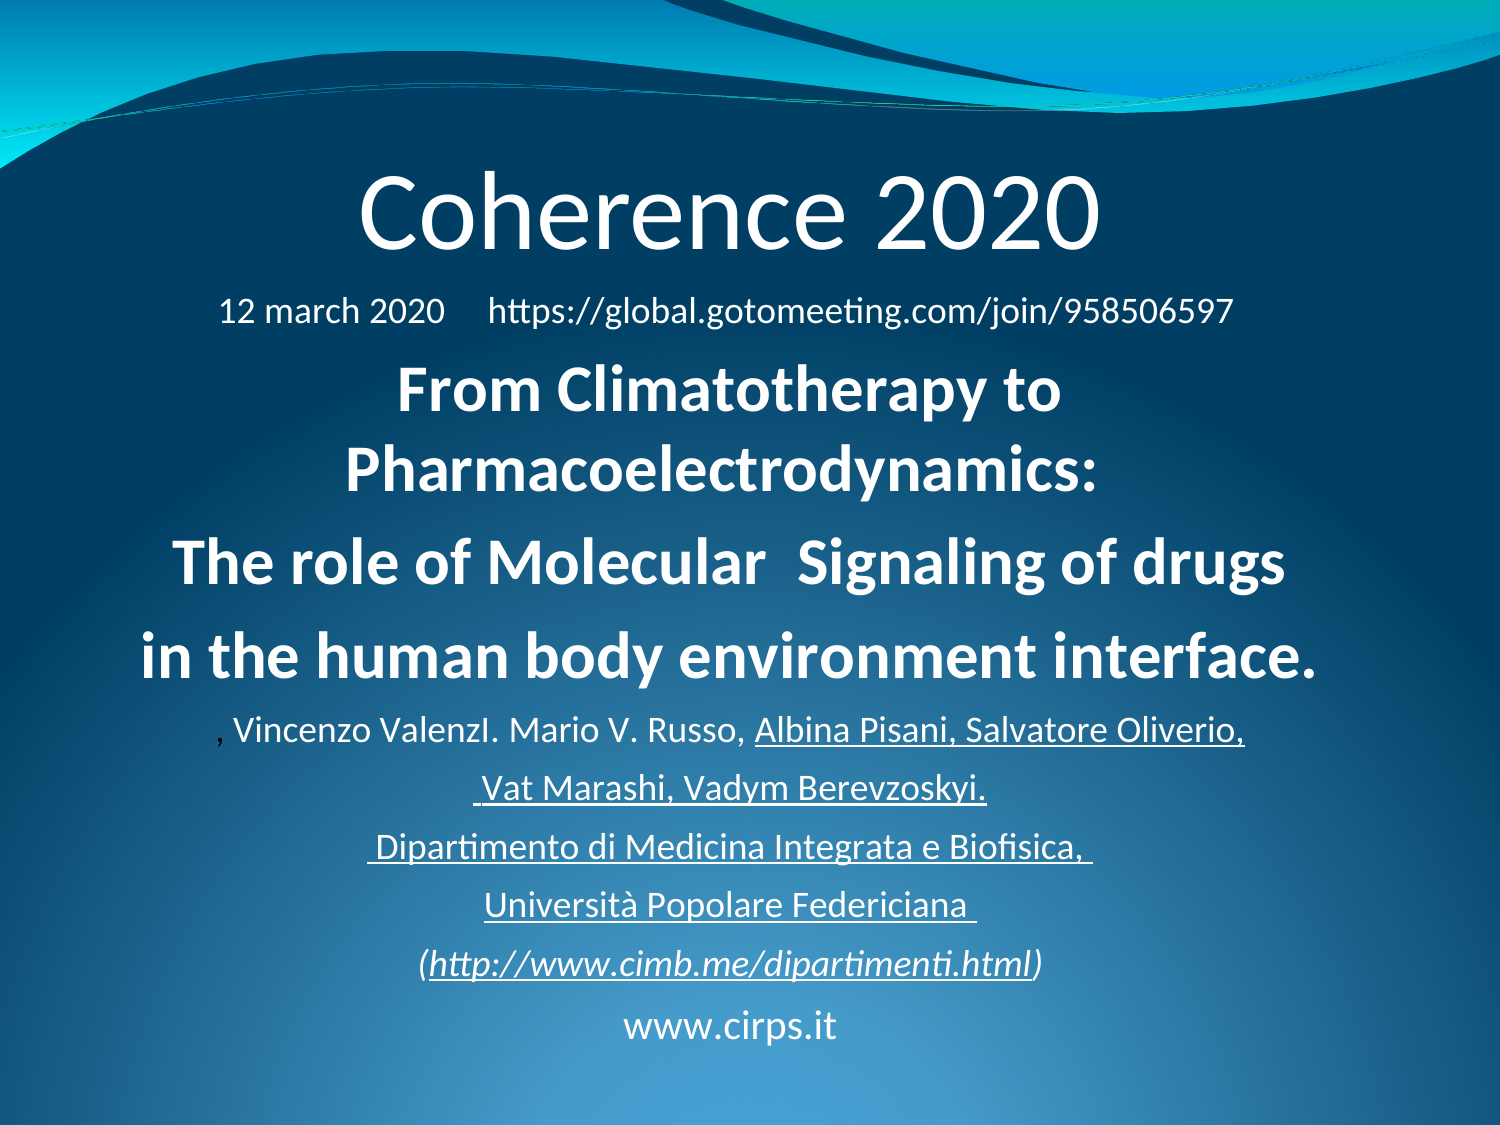

Coherence 2020
12 march 2020 https://global.gotomeeting.com/join/958506597
From Climatotherapy to Pharmacoelectrodynamics:
The role of Molecular Signaling of drugs
 in the human body environment interface.
, Vincenzo ValenzI. Mario V. Russo, Albina Pisani, Salvatore Oliverio,
 Vat Marashi, Vadym Berevzoskyi.
 Dipartimento di Medicina Integrata e Biofisica,
Università Popolare Federiciana
(http://www.cimb.me/dipartimenti.html)
www.cirps.it